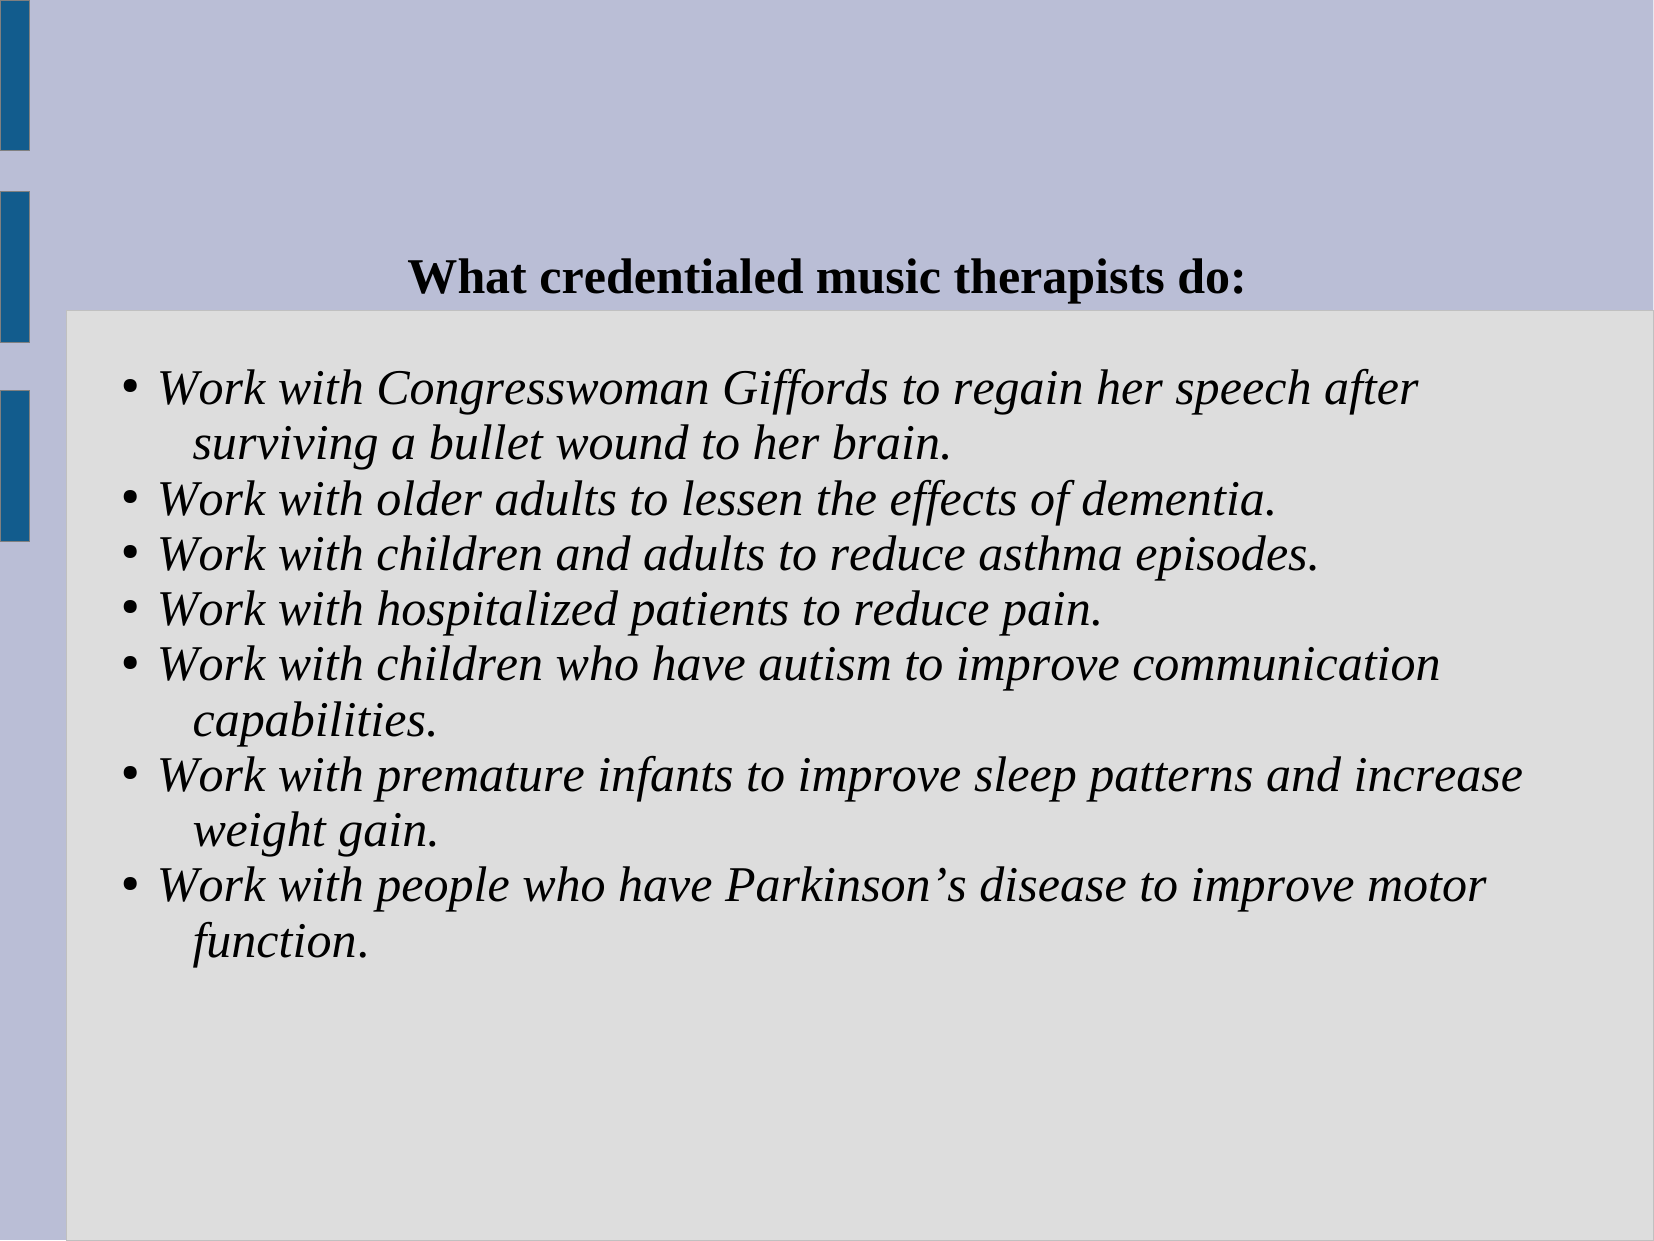

# What credentialed music therapists do:
Work with Congresswoman Giffords to regain her speech after surviving a bullet wound to her brain.
Work with older adults to lessen the effects of dementia.
Work with children and adults to reduce asthma episodes.
Work with hospitalized patients to reduce pain.
Work with children who have autism to improve communication capabilities.
Work with premature infants to improve sleep patterns and increase weight gain.
Work with people who have Parkinson’s disease to improve motor function.